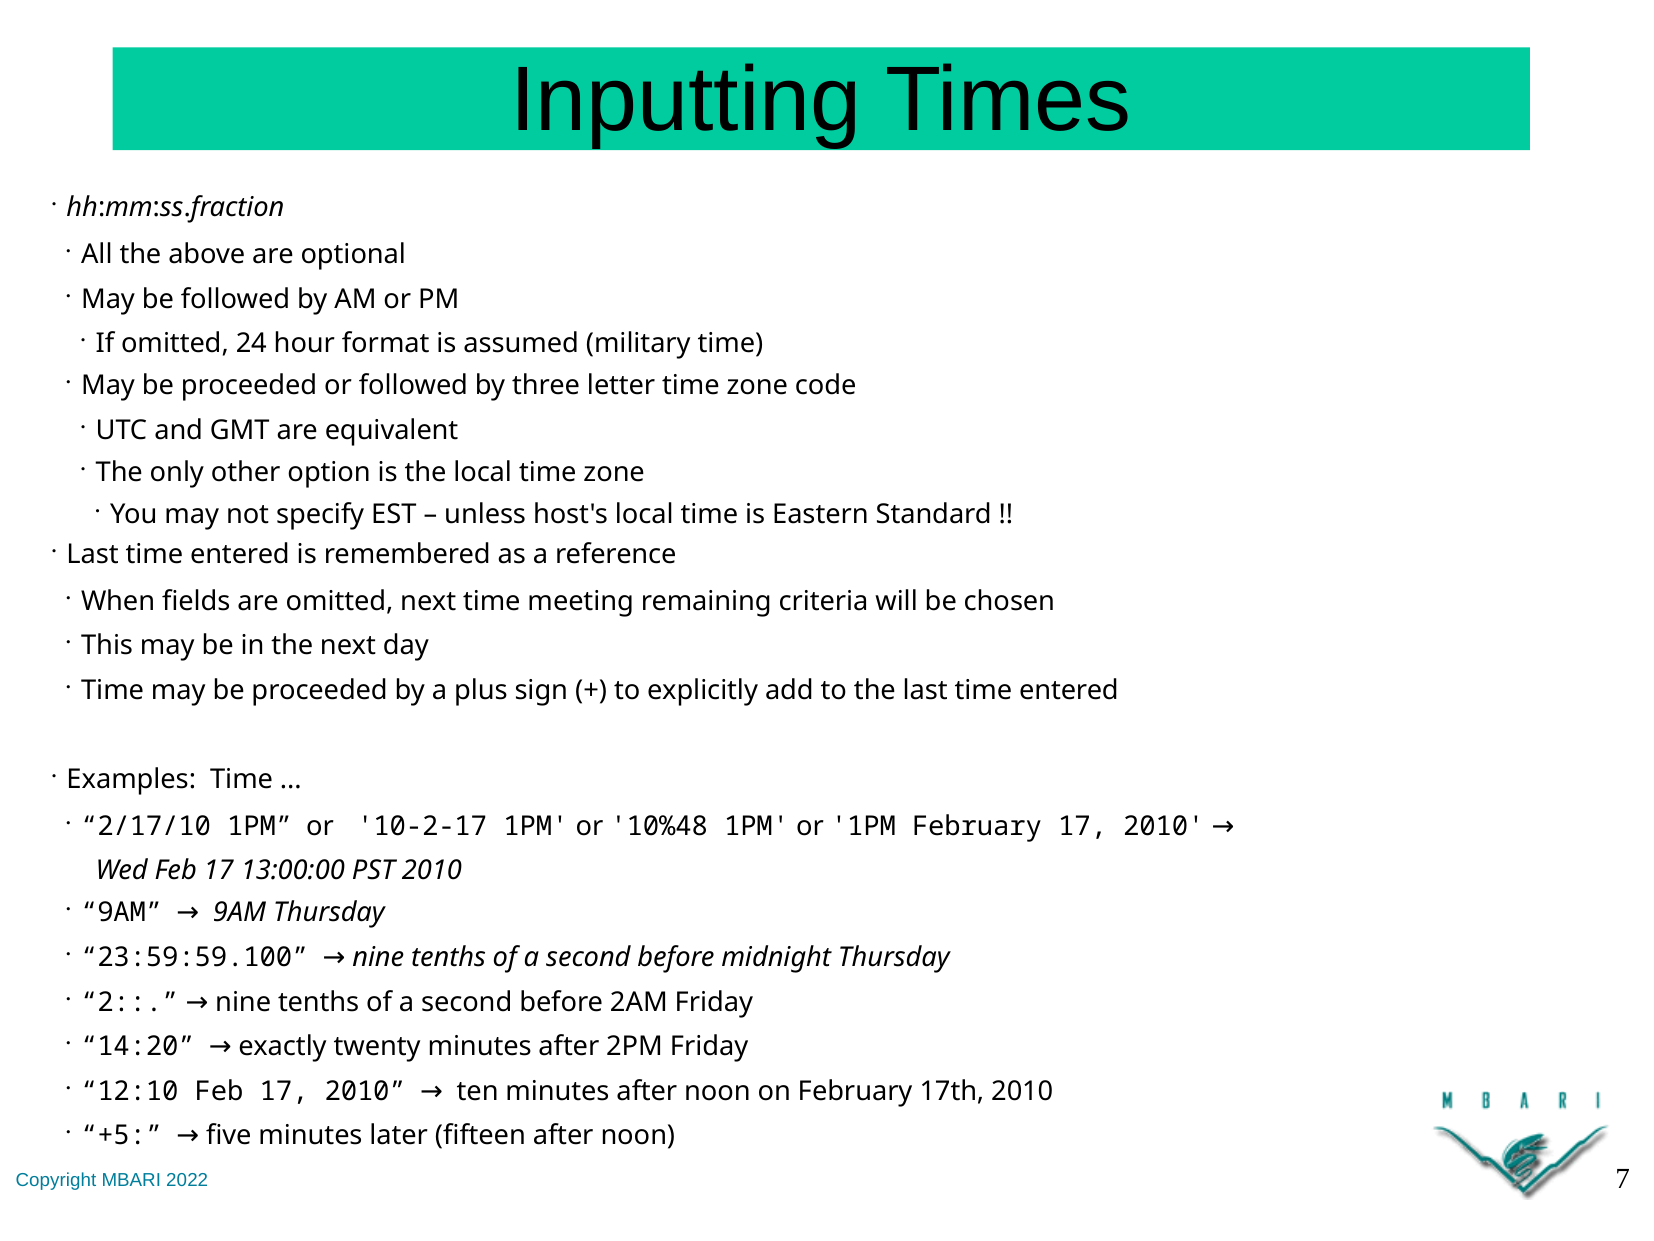

# Inputting Times
hh:mm:ss.fraction
All the above are optional
May be followed by AM or PM
If omitted, 24 hour format is assumed (military time)
May be proceeded or followed by three letter time zone code
UTC and GMT are equivalent
The only other option is the local time zone
You may not specify EST – unless host's local time is Eastern Standard !!
Last time entered is remembered as a reference
When fields are omitted, next time meeting remaining criteria will be chosen
This may be in the next day
Time may be proceeded by a plus sign (+) to explicitly add to the last time entered
Examples: Time ...
“2/17/10 1PM” or '10-2-17 1PM' or '10%48 1PM' or '1PM February 17, 2010' →
Wed Feb 17 13:00:00 PST 2010
“9AM” → 9AM Thursday
“23:59:59.100” → nine tenths of a second before midnight Thursday
“2::.” → nine tenths of a second before 2AM Friday
“14:20” → exactly twenty minutes after 2PM Friday
“12:10 Feb 17, 2010” → ten minutes after noon on February 17th, 2010
“+5:” → five minutes later (fifteen after noon)